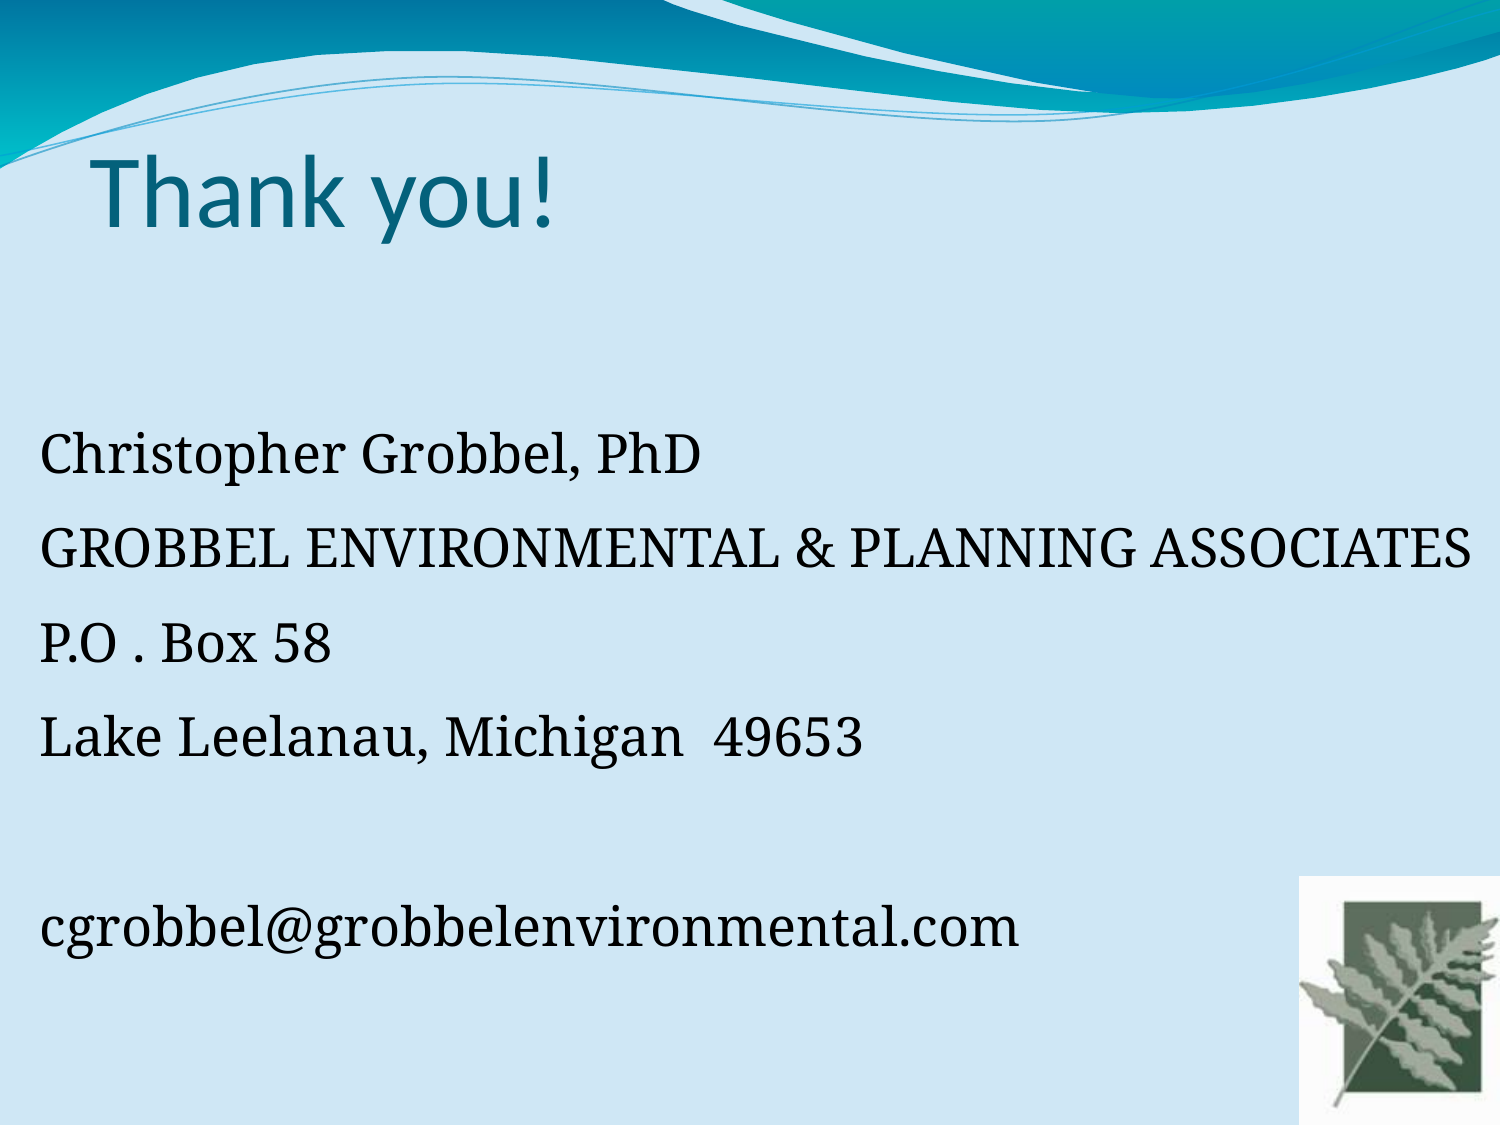

# Thank you!
Christopher Grobbel, PhD
GROBBEL ENVIRONMENTAL & PLANNING ASSOCIATES
P.O . Box 58
Lake Leelanau, Michigan 49653
cgrobbel@grobbelenvironmental.com